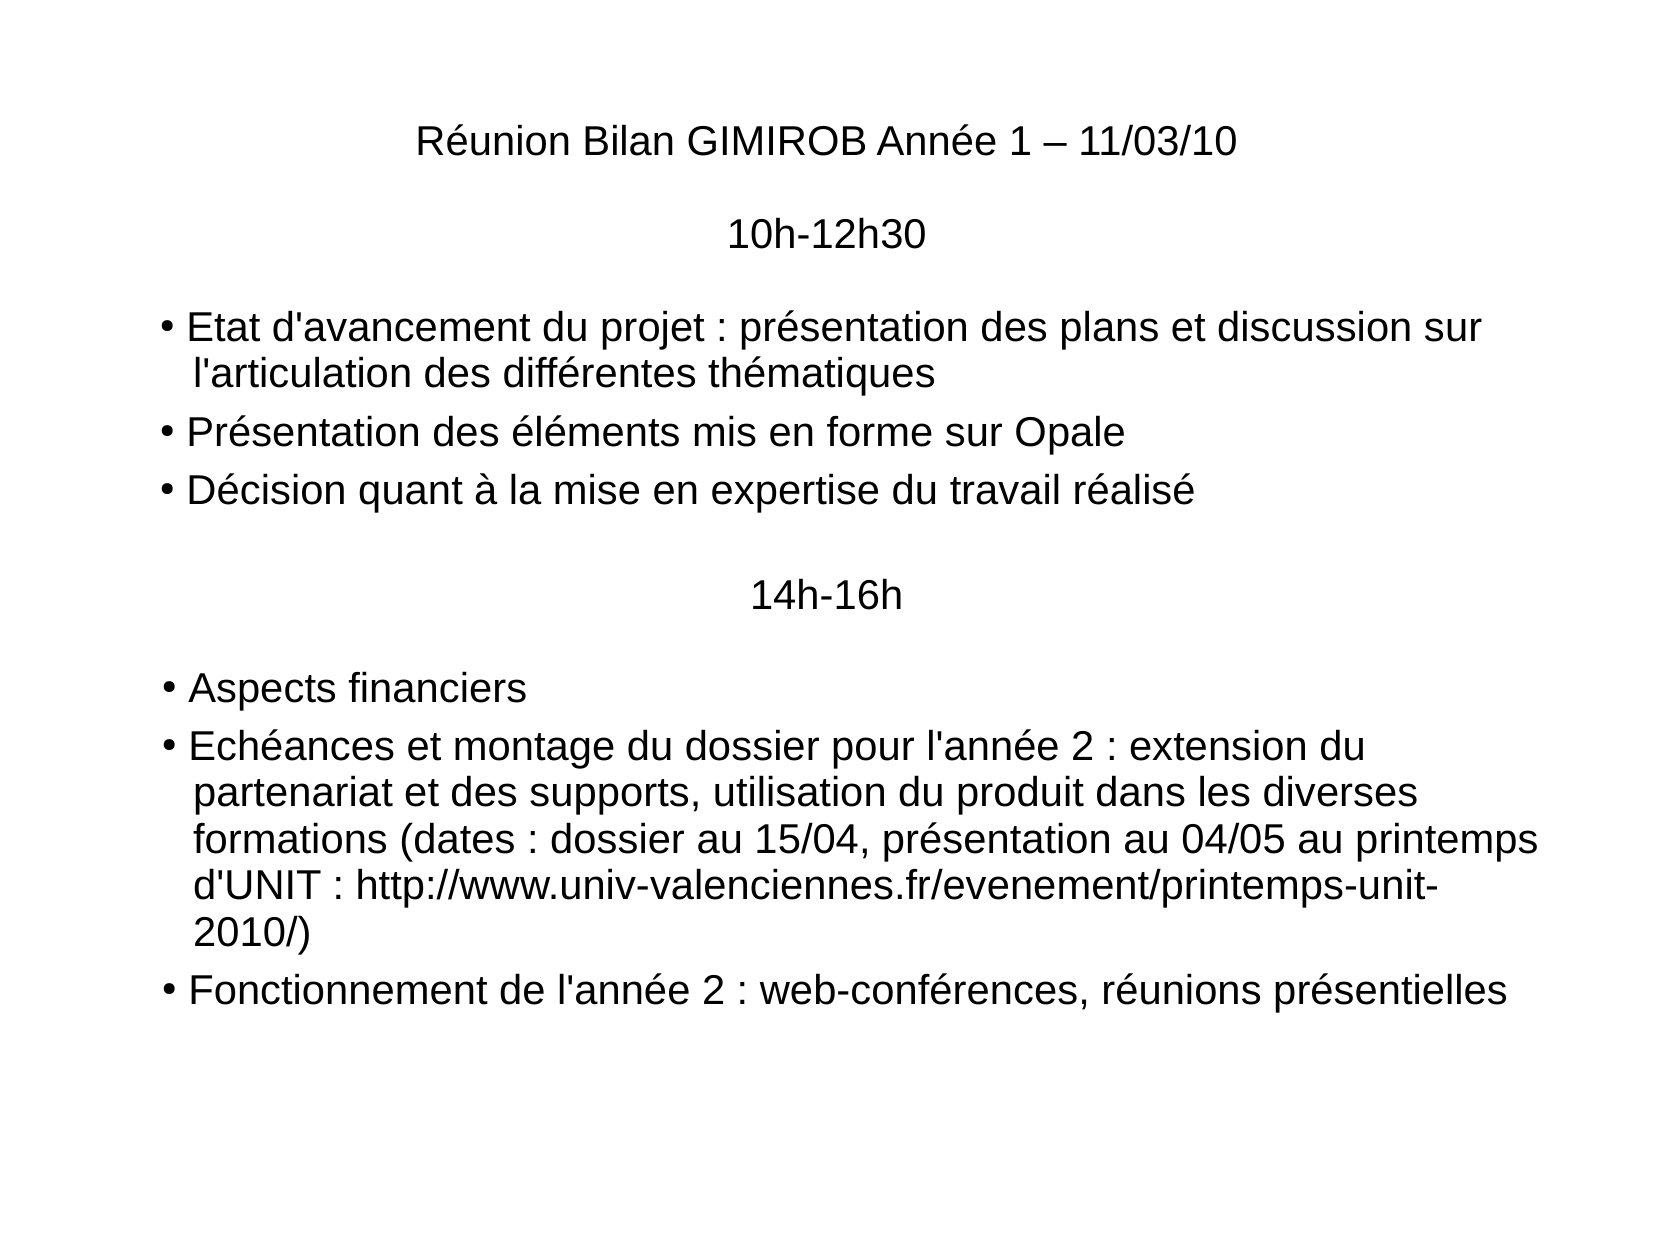

Réunion Bilan GIMIROB Année 1 – 11/03/10
10h-12h30
 Etat d'avancement du projet : présentation des plans et discussion sur l'articulation des différentes thématiques
 Présentation des éléments mis en forme sur Opale
 Décision quant à la mise en expertise du travail réalisé
14h-16h
 Aspects financiers
 Echéances et montage du dossier pour l'année 2 : extension du partenariat et des supports, utilisation du produit dans les diverses formations (dates : dossier au 15/04, présentation au 04/05 au printemps d'UNIT : http://www.univ-valenciennes.fr/evenement/printemps-unit-2010/)
 Fonctionnement de l'année 2 : web-conférences, réunions présentielles